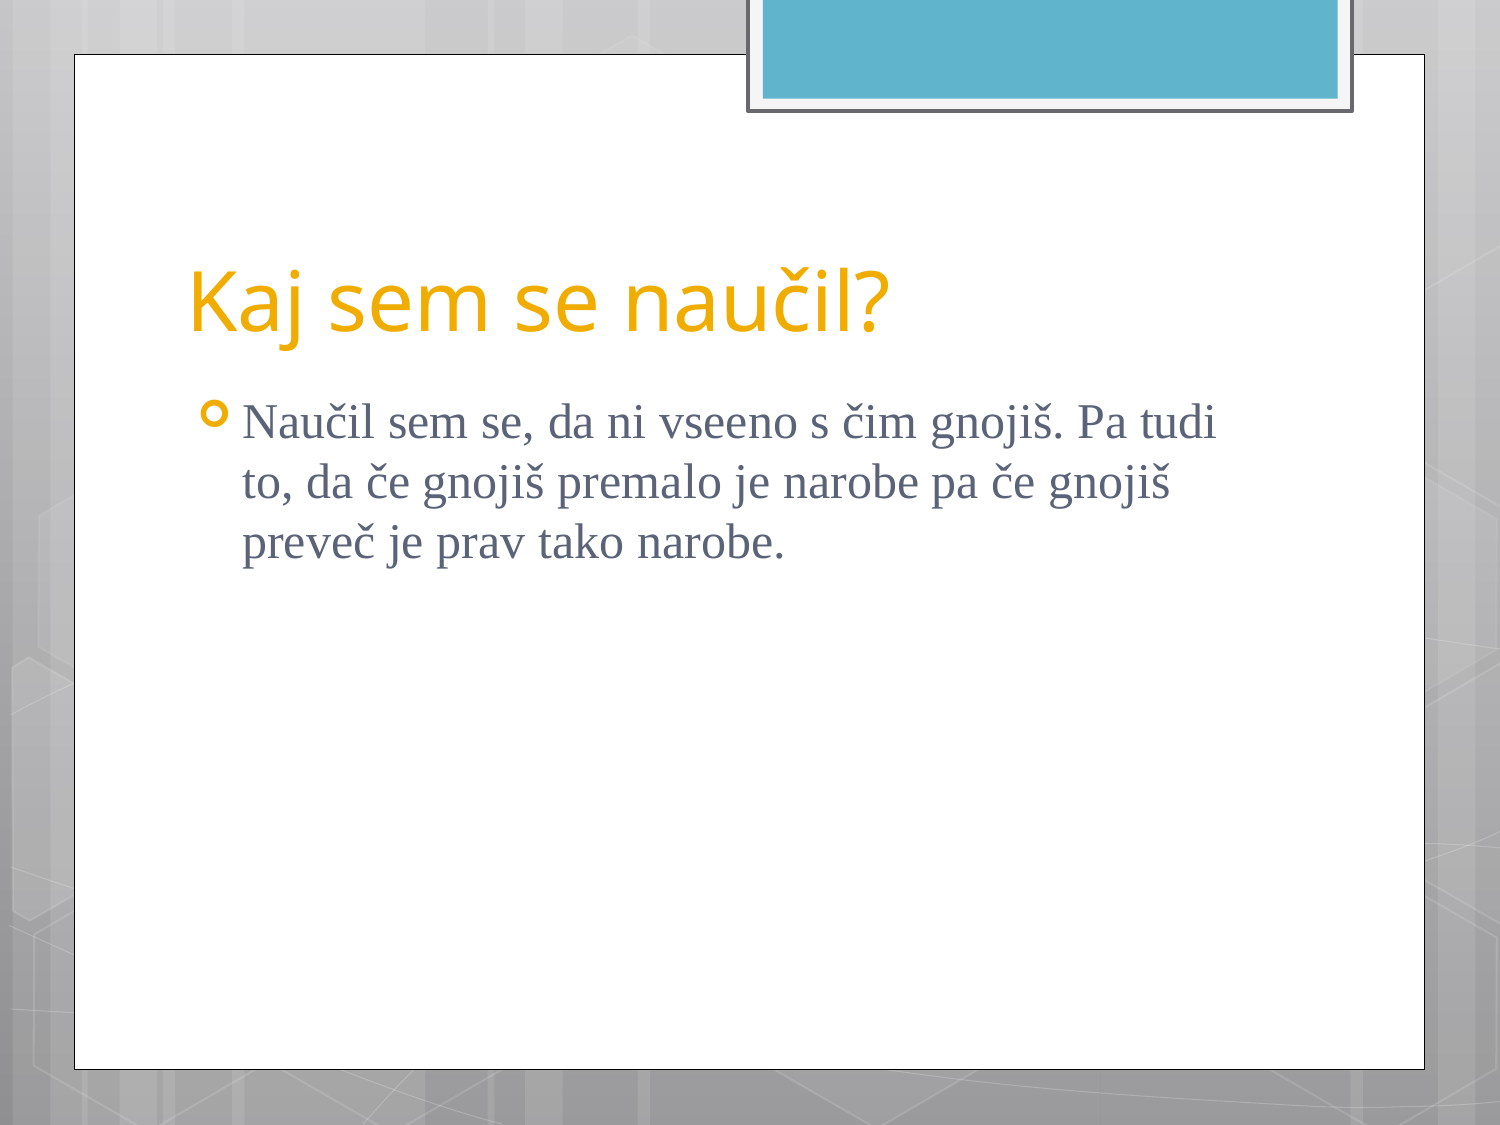

# Kaj sem se naučil?
Naučil sem se, da ni vseeno s čim gnojiš. Pa tudi to, da če gnojiš premalo je narobe pa če gnojiš preveč je prav tako narobe.